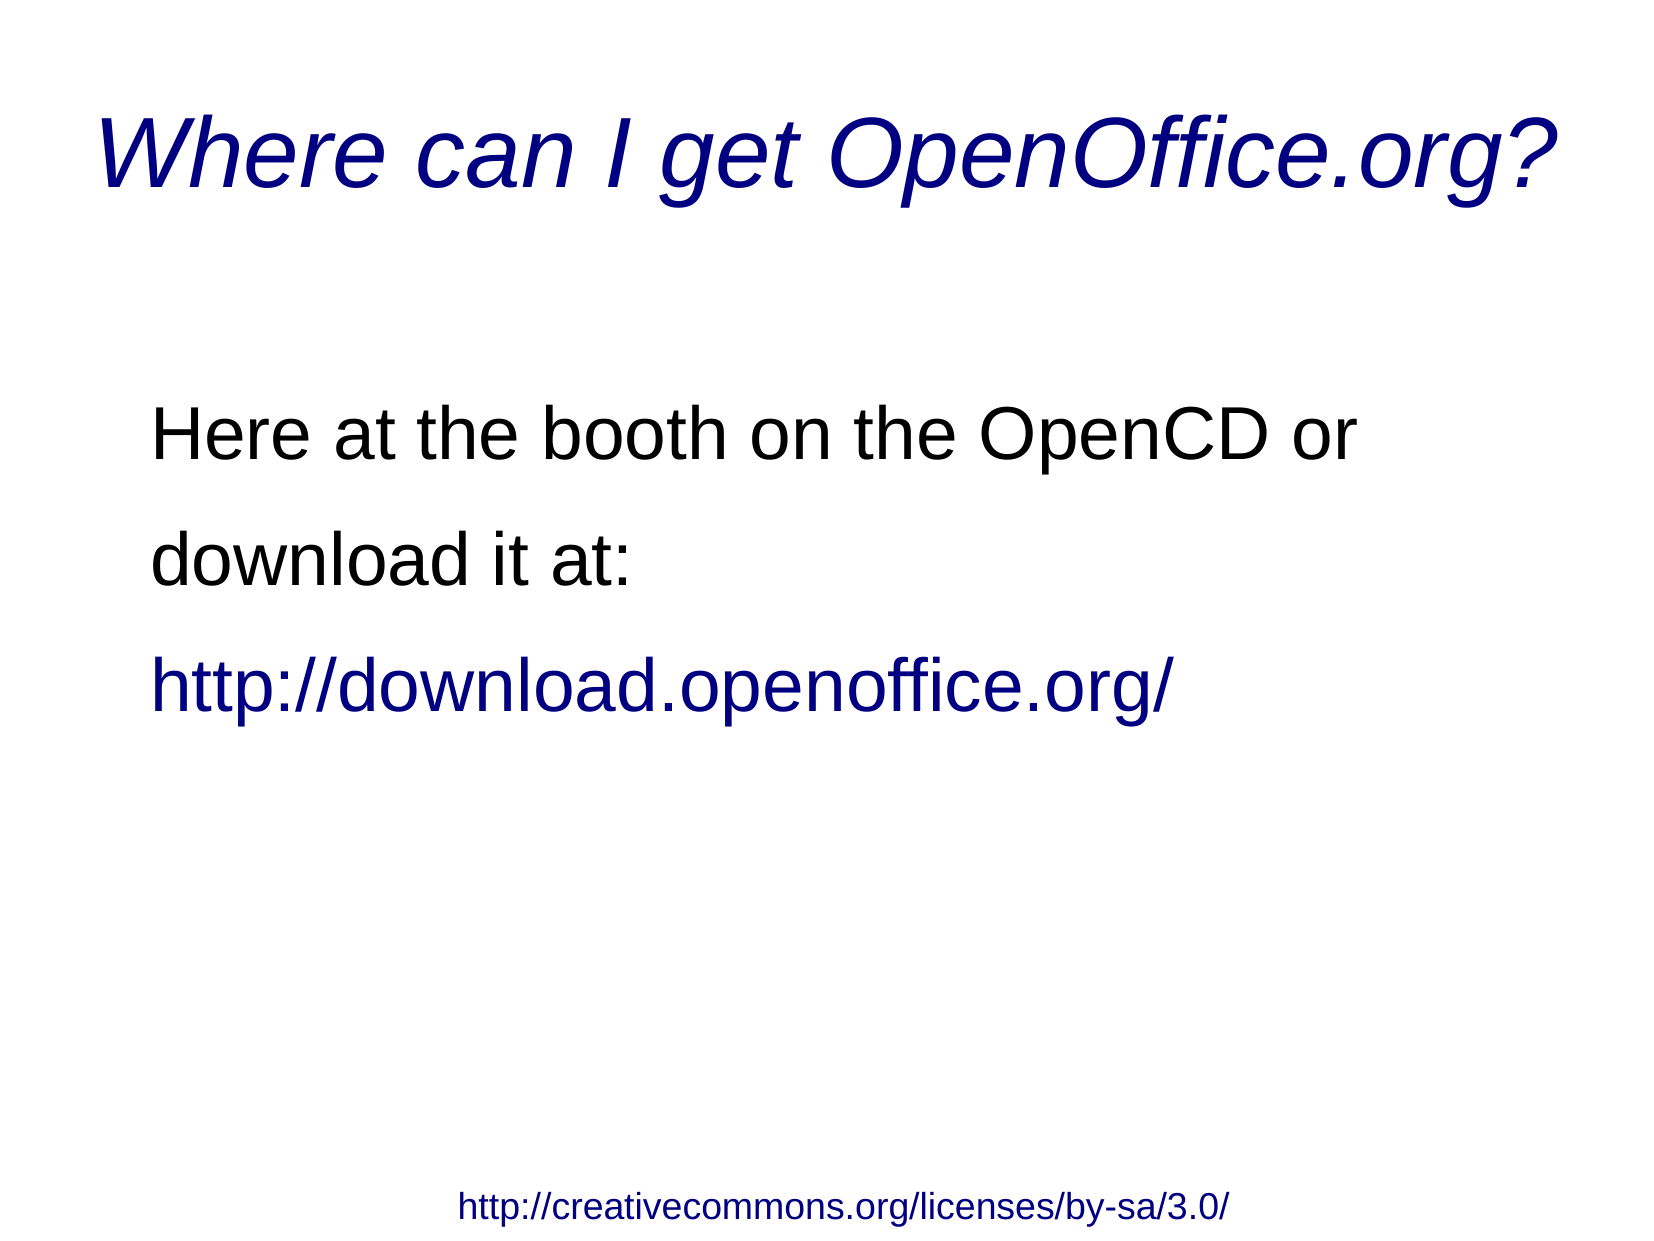

# Where can I get OpenOffice.org?
Here at the booth on the OpenCD or download it at:http://download.openoffice.org/